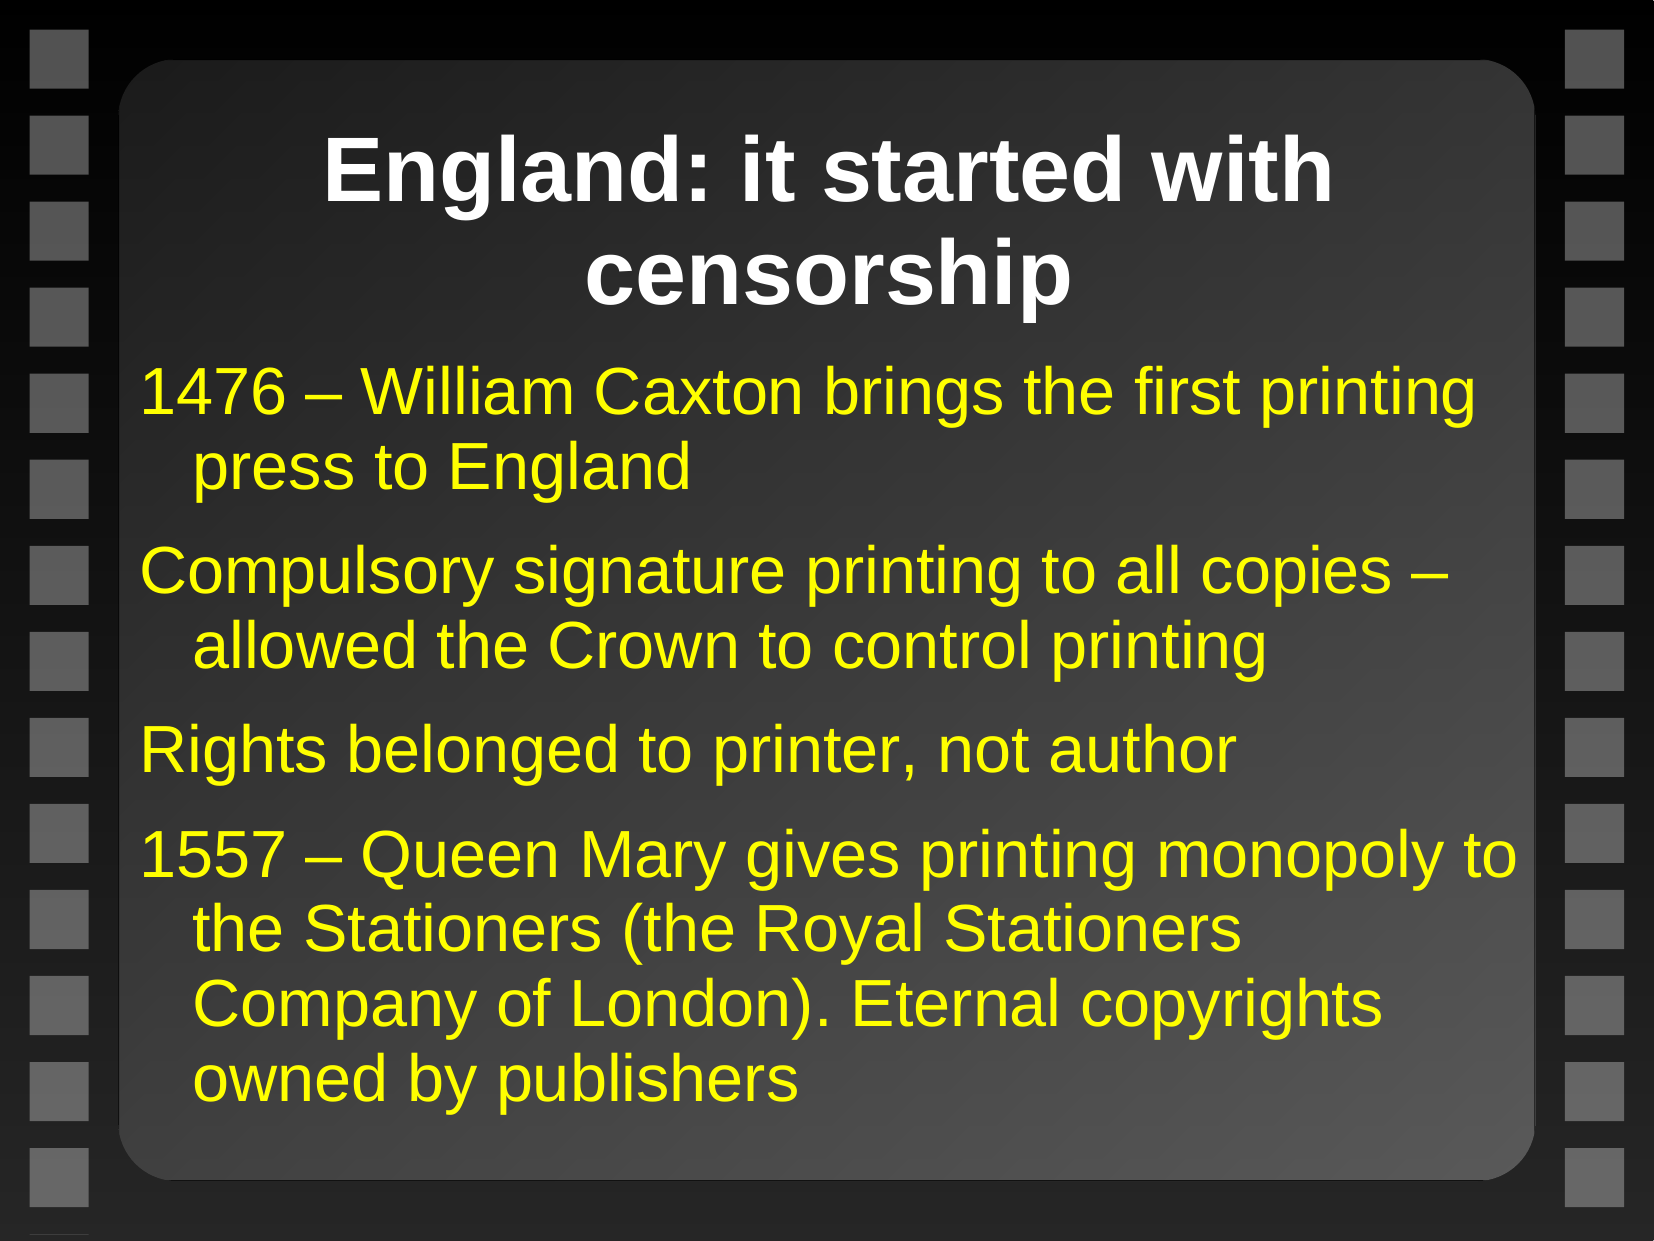

# England: it started with censorship
1476 – William Caxton brings the first printing press to England
Compulsory signature printing to all copies – allowed the Crown to control printing
Rights belonged to printer, not author
1557 – Queen Mary gives printing monopoly to the Stationers (the Royal Stationers Company of London). Eternal copyrights owned by publishers